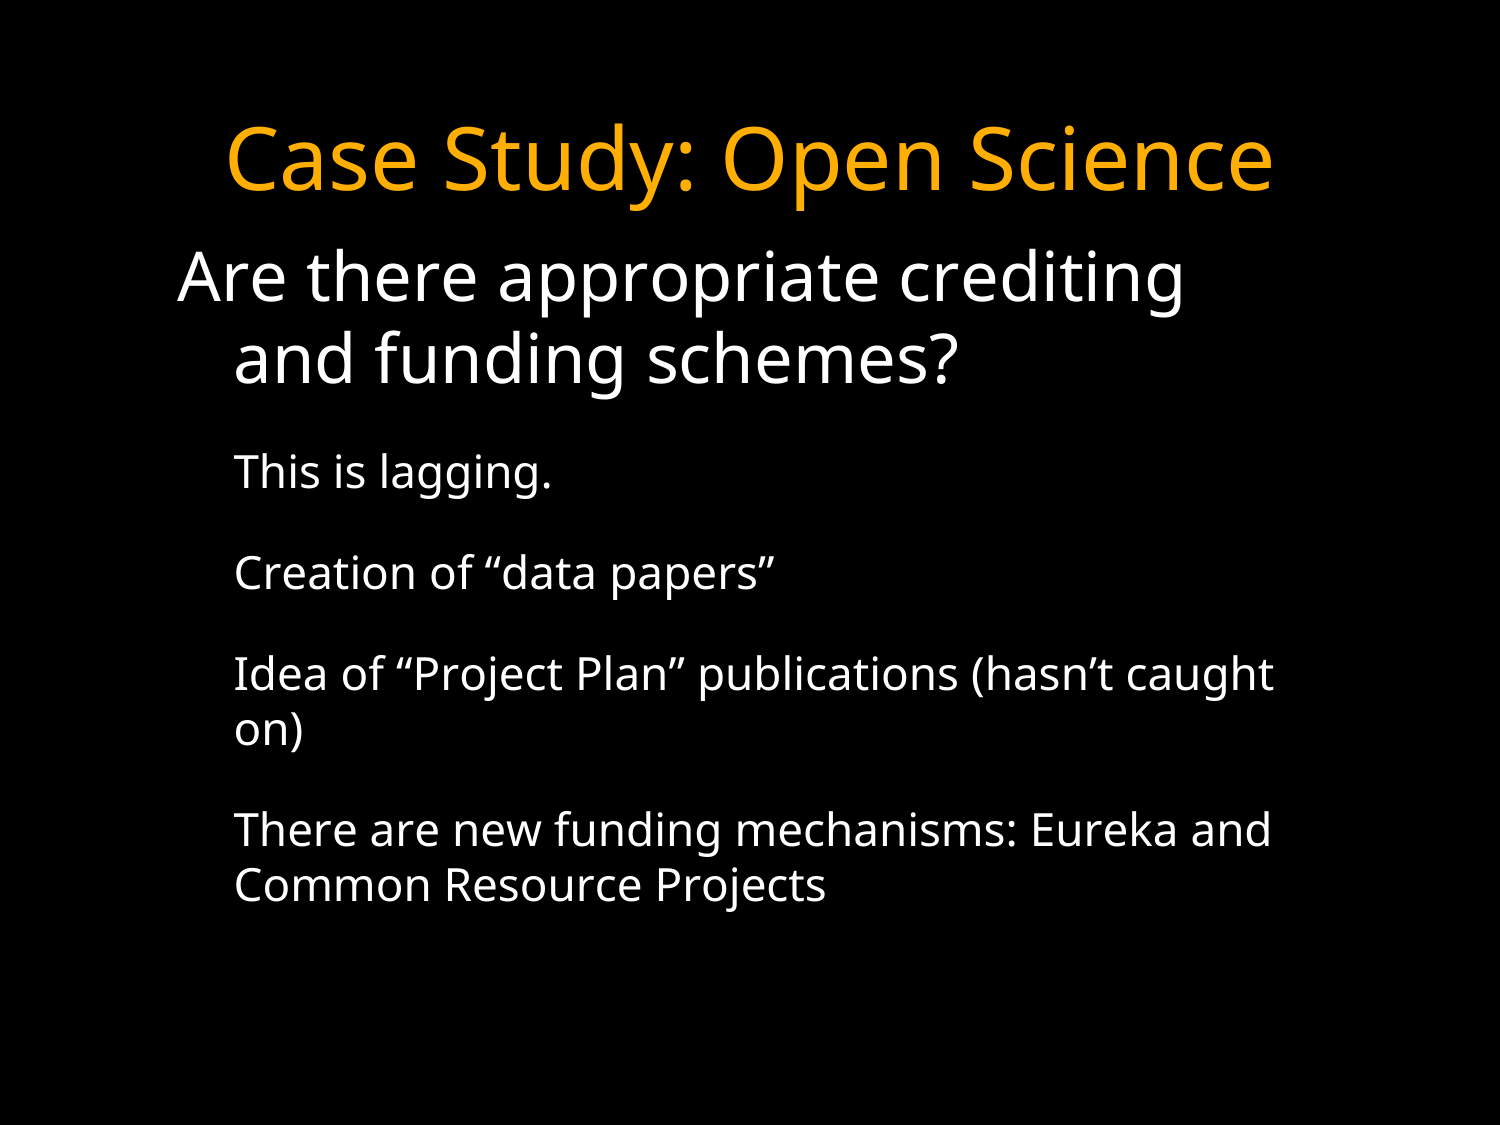

# Case Study: Open Science
Are there appropriate crediting and funding schemes?
This is lagging.
Creation of “data papers”
Idea of “Project Plan” publications (hasn’t caught on)
There are new funding mechanisms: Eureka and Common Resource Projects